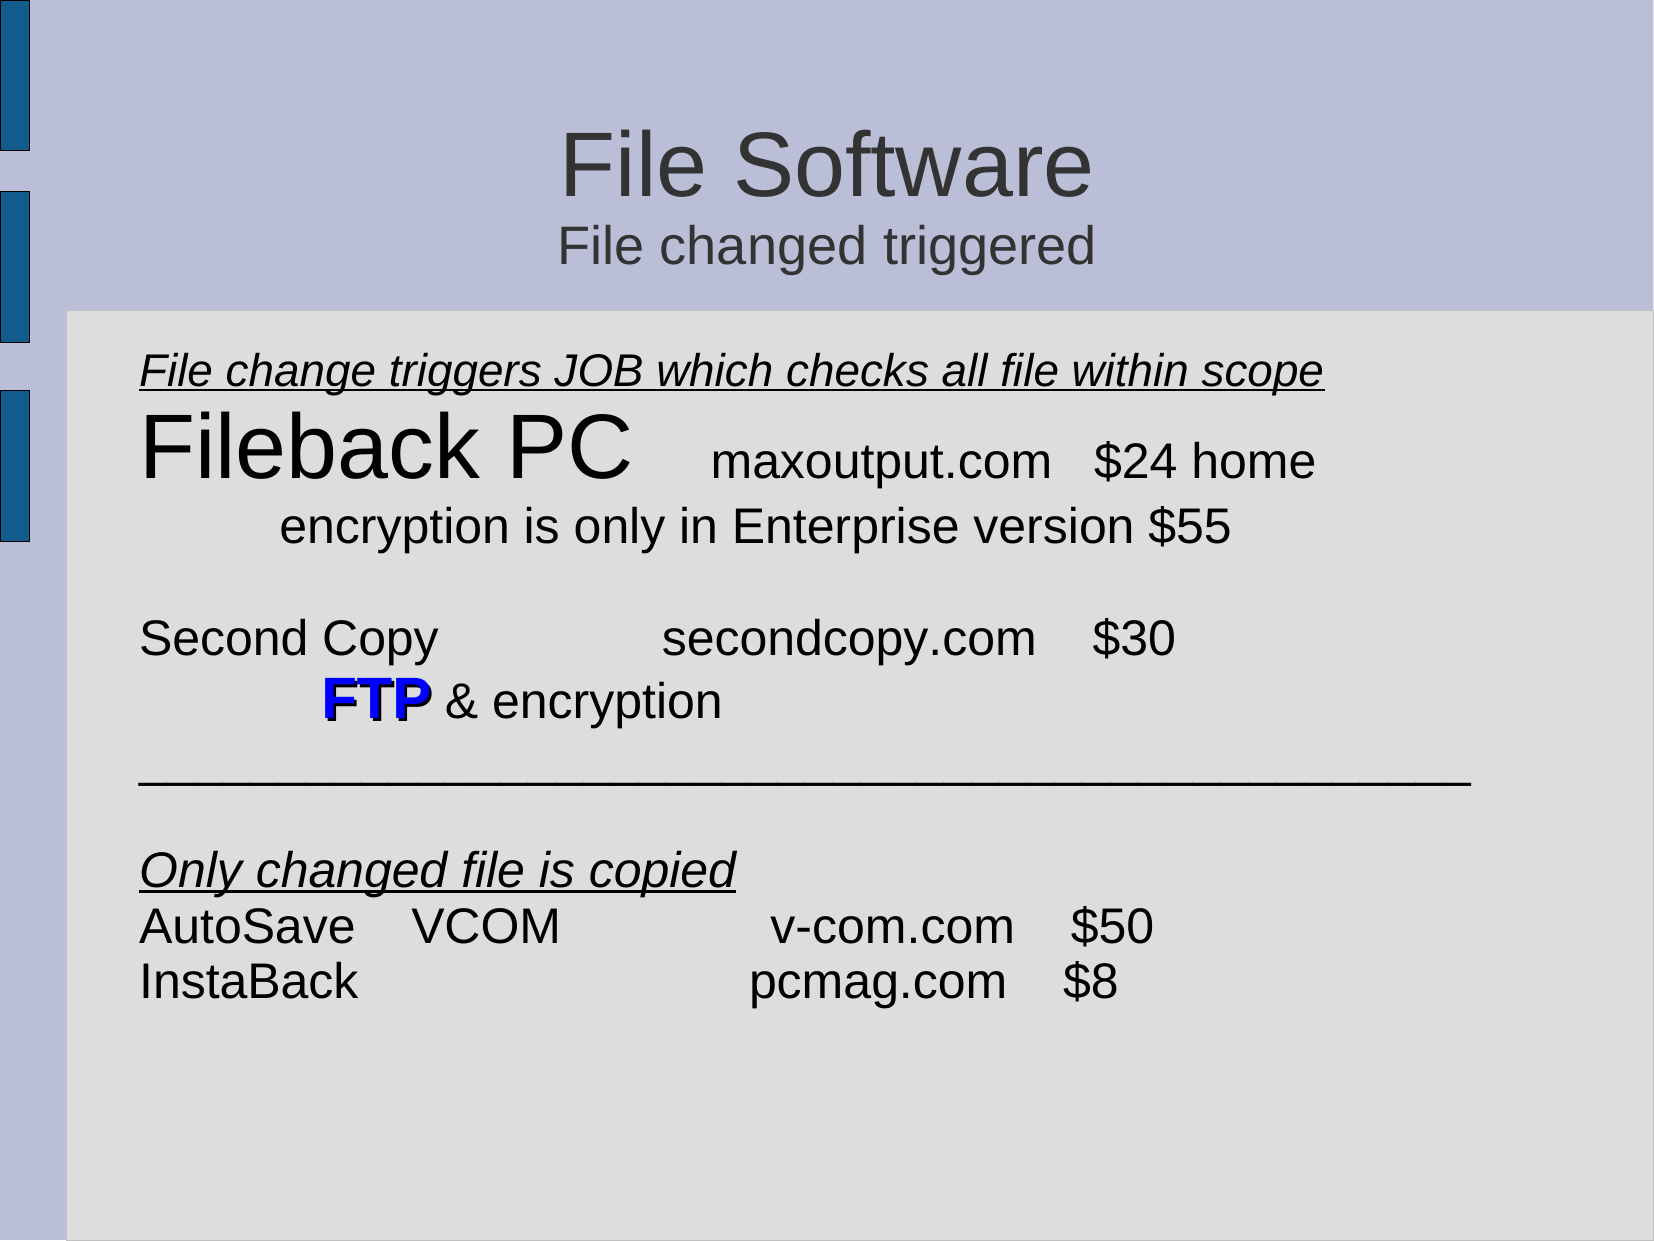

# File Software File changed triggered
File change triggers JOB which checks all file within scope
Fileback PC maxoutput.com $24 home
 encryption is only in Enterprise version $55
Second Copy secondcopy.com $30
 FTP & encryption
________________________________________________
Only changed file is copied
AutoSave VCOM v-com.com $50
InstaBack pcmag.com $8